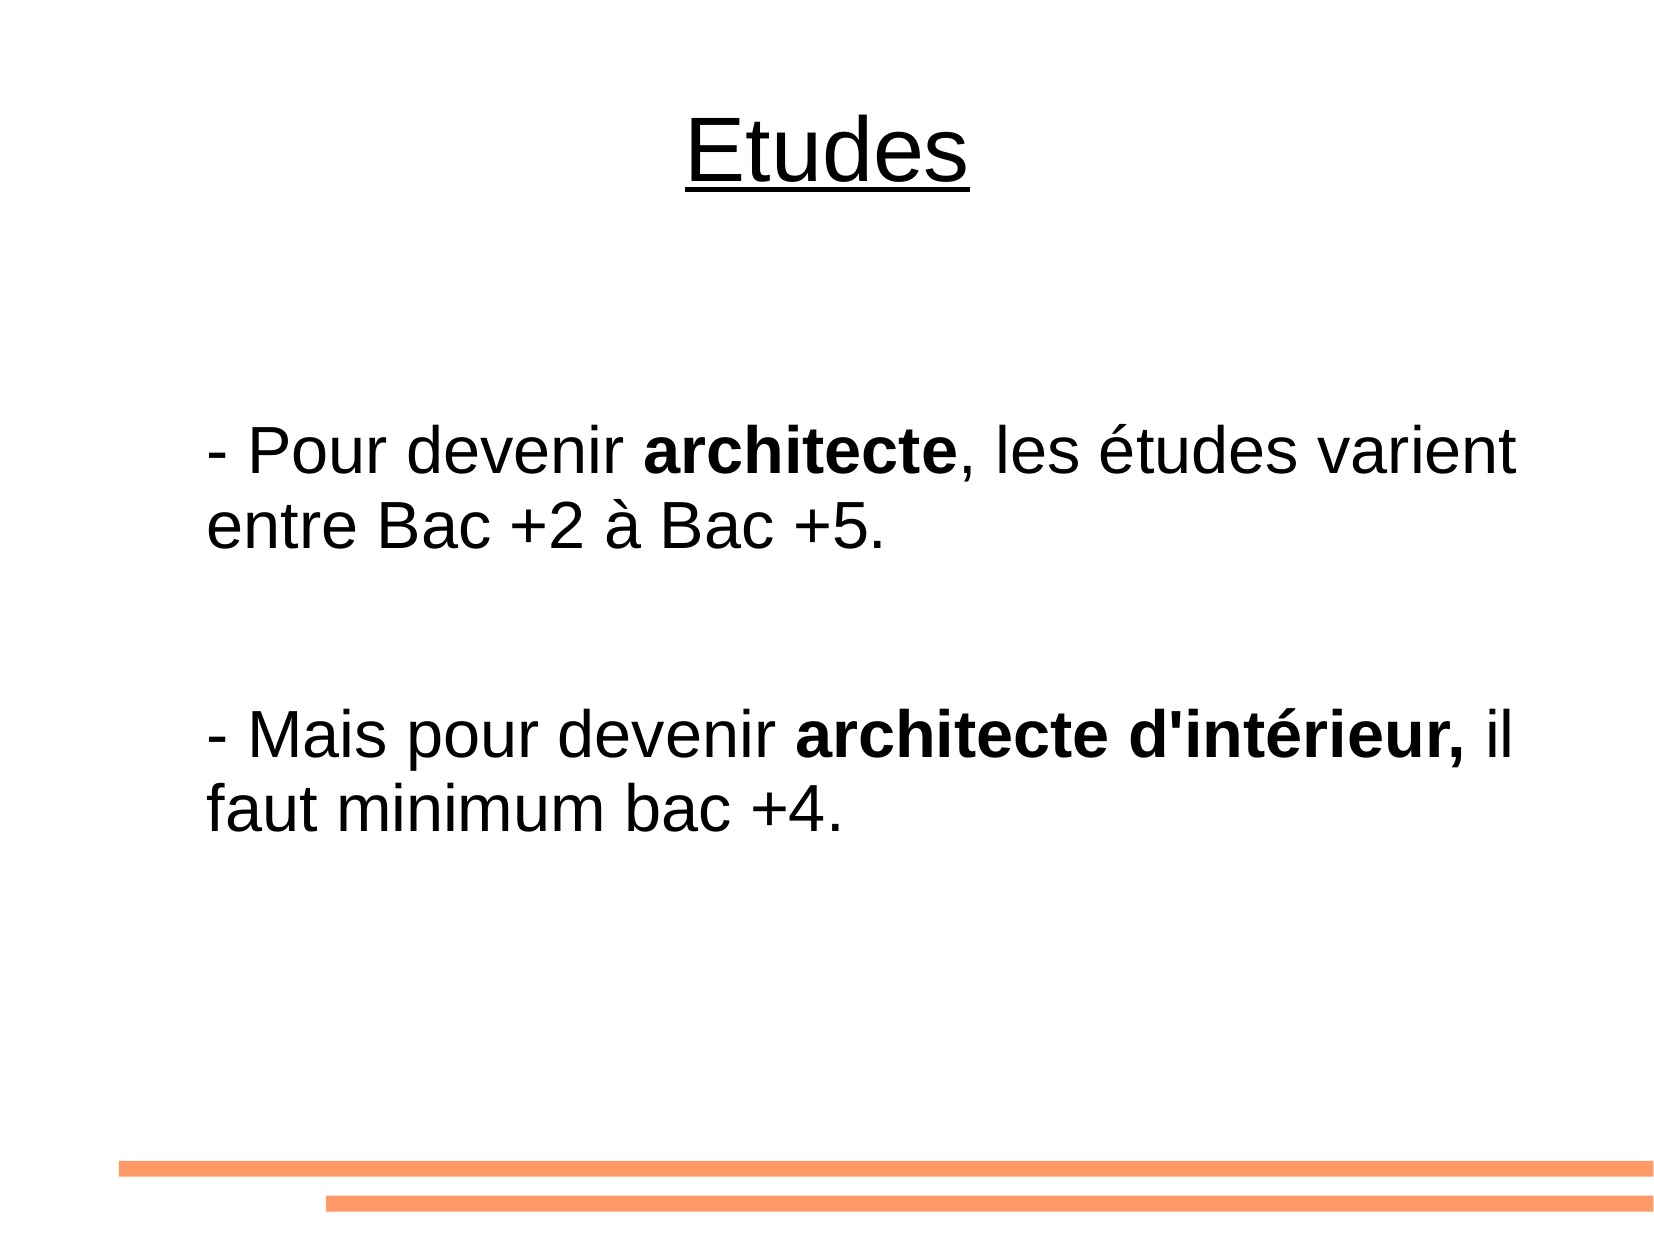

# Etudes
- Pour devenir architecte, les études varient entre Bac +2 à Bac +5.
- Mais pour devenir architecte d'intérieur, il faut minimum bac +4.